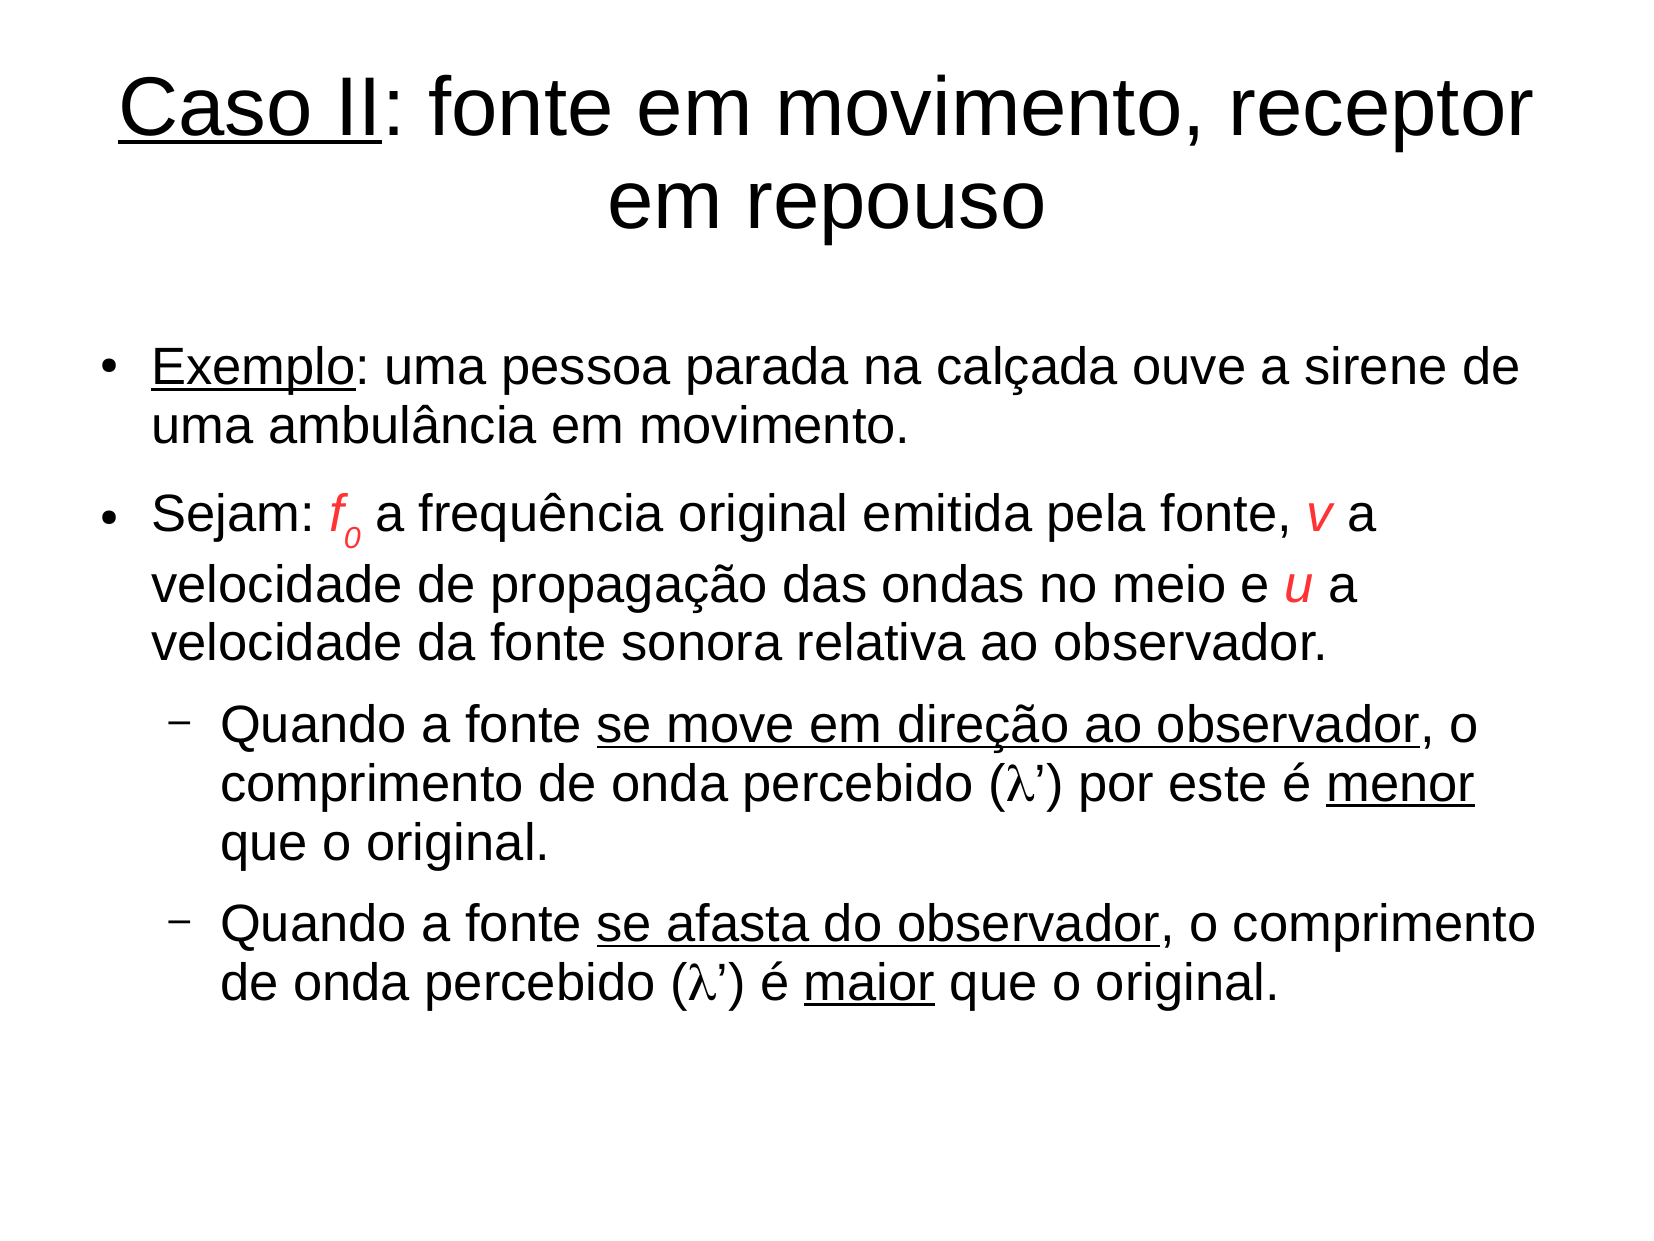

# Caso II: fonte em movimento, receptor em repouso
Exemplo: uma pessoa parada na calçada ouve a sirene de uma ambulância em movimento.
Sejam: f0 a frequência original emitida pela fonte, v a velocidade de propagação das ondas no meio e u a velocidade da fonte sonora relativa ao observador.
Quando a fonte se move em direção ao observador, o comprimento de onda percebido (l’) por este é menor que o original.
Quando a fonte se afasta do observador, o comprimento de onda percebido (l’) é maior que o original.